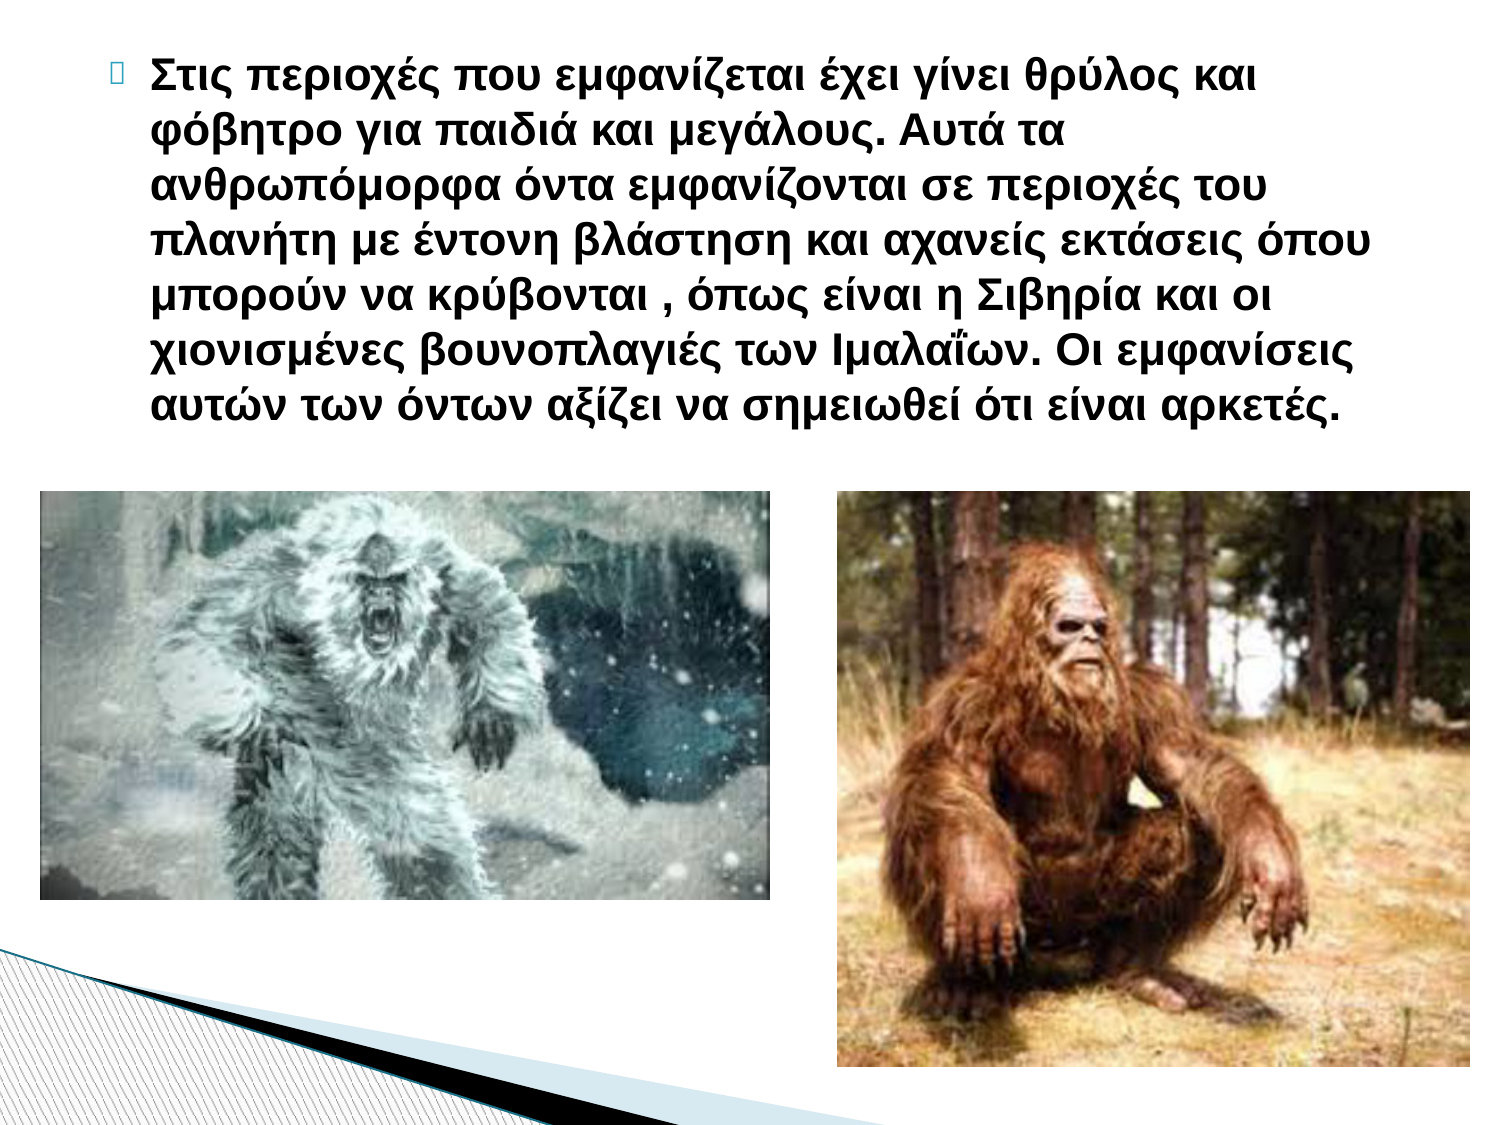

# Στις περιοχές που εμφανίζεται έχει γίνει θρύλος και φόβητρο για παιδιά και μεγάλους. Αυτά τα ανθρωπόμορφα όντα εμφανίζονται σε περιοχές του πλανήτη με έντονη βλάστηση και αχανείς εκτάσεις όπου μπορούν να κρύβονται , όπως είναι η Σιβηρία και οι χιονισμένες βουνοπλαγιές των Ιμαλαΐων. Οι εμφανίσεις αυτών των όντων αξίζει να σημειωθεί ότι είναι αρκετές.